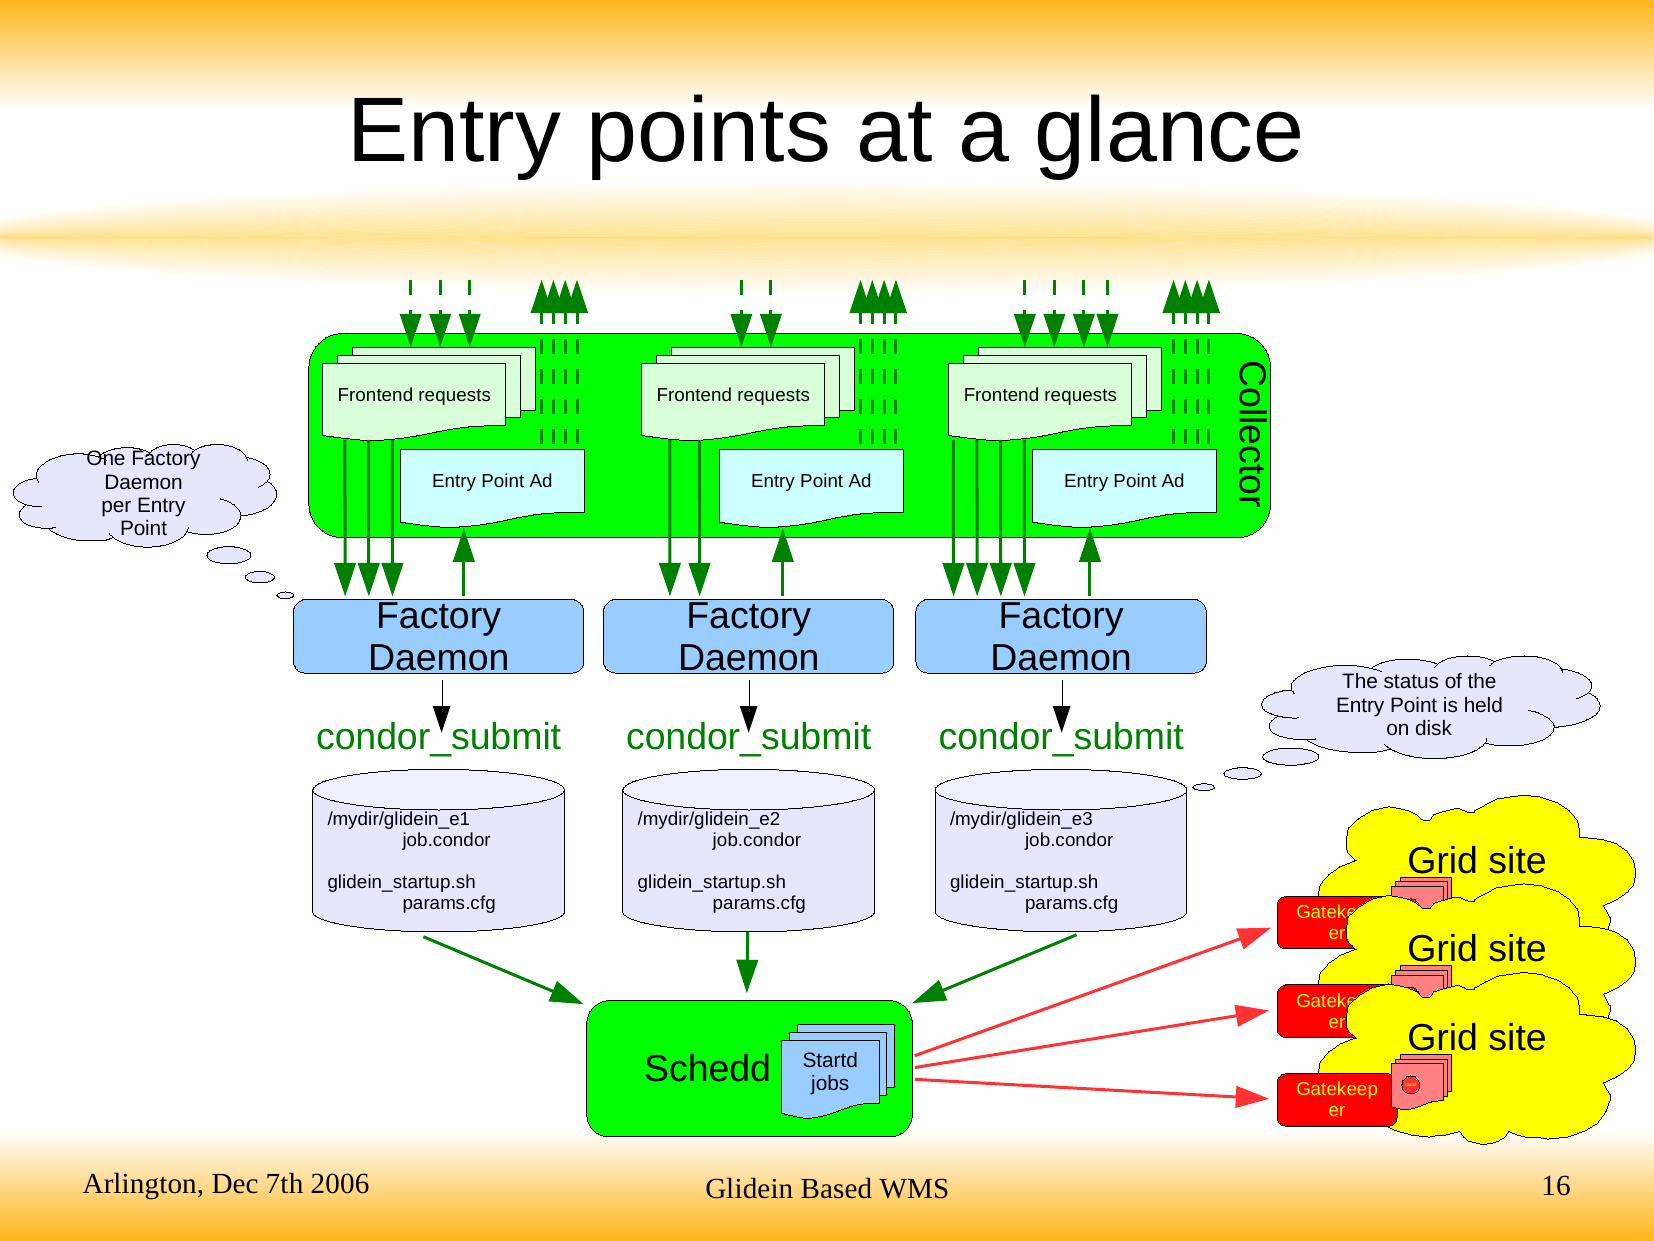

# Entry points at a glance
Frontend requests
Frontend requests
Frontend requests
Collector
One Factory Daemon
per Entry Point
Entry Point Ad
Entry Point Ad
Entry Point Ad
Factory Daemon
Factory Daemon
Factory Daemon
The status of the
Entry Point is held on disk
condor_submit
condor_submit
condor_submit
/mydir/glidein_e1
	job.condor
	glidein_startup.sh
	params.cfg
/mydir/glidein_e2
	job.condor
	glidein_startup.sh
	params.cfg
/mydir/glidein_e3
	job.condor
	glidein_startup.sh
	params.cfg
Grid site
Grid site
Gatekeeper
Startd
Grid site
Gatekeeper
Startd
Schedd
Startd
jobs
Gatekeeper
Startd
Arlington, Dec 7th 2006
16
Glidein Based WMS